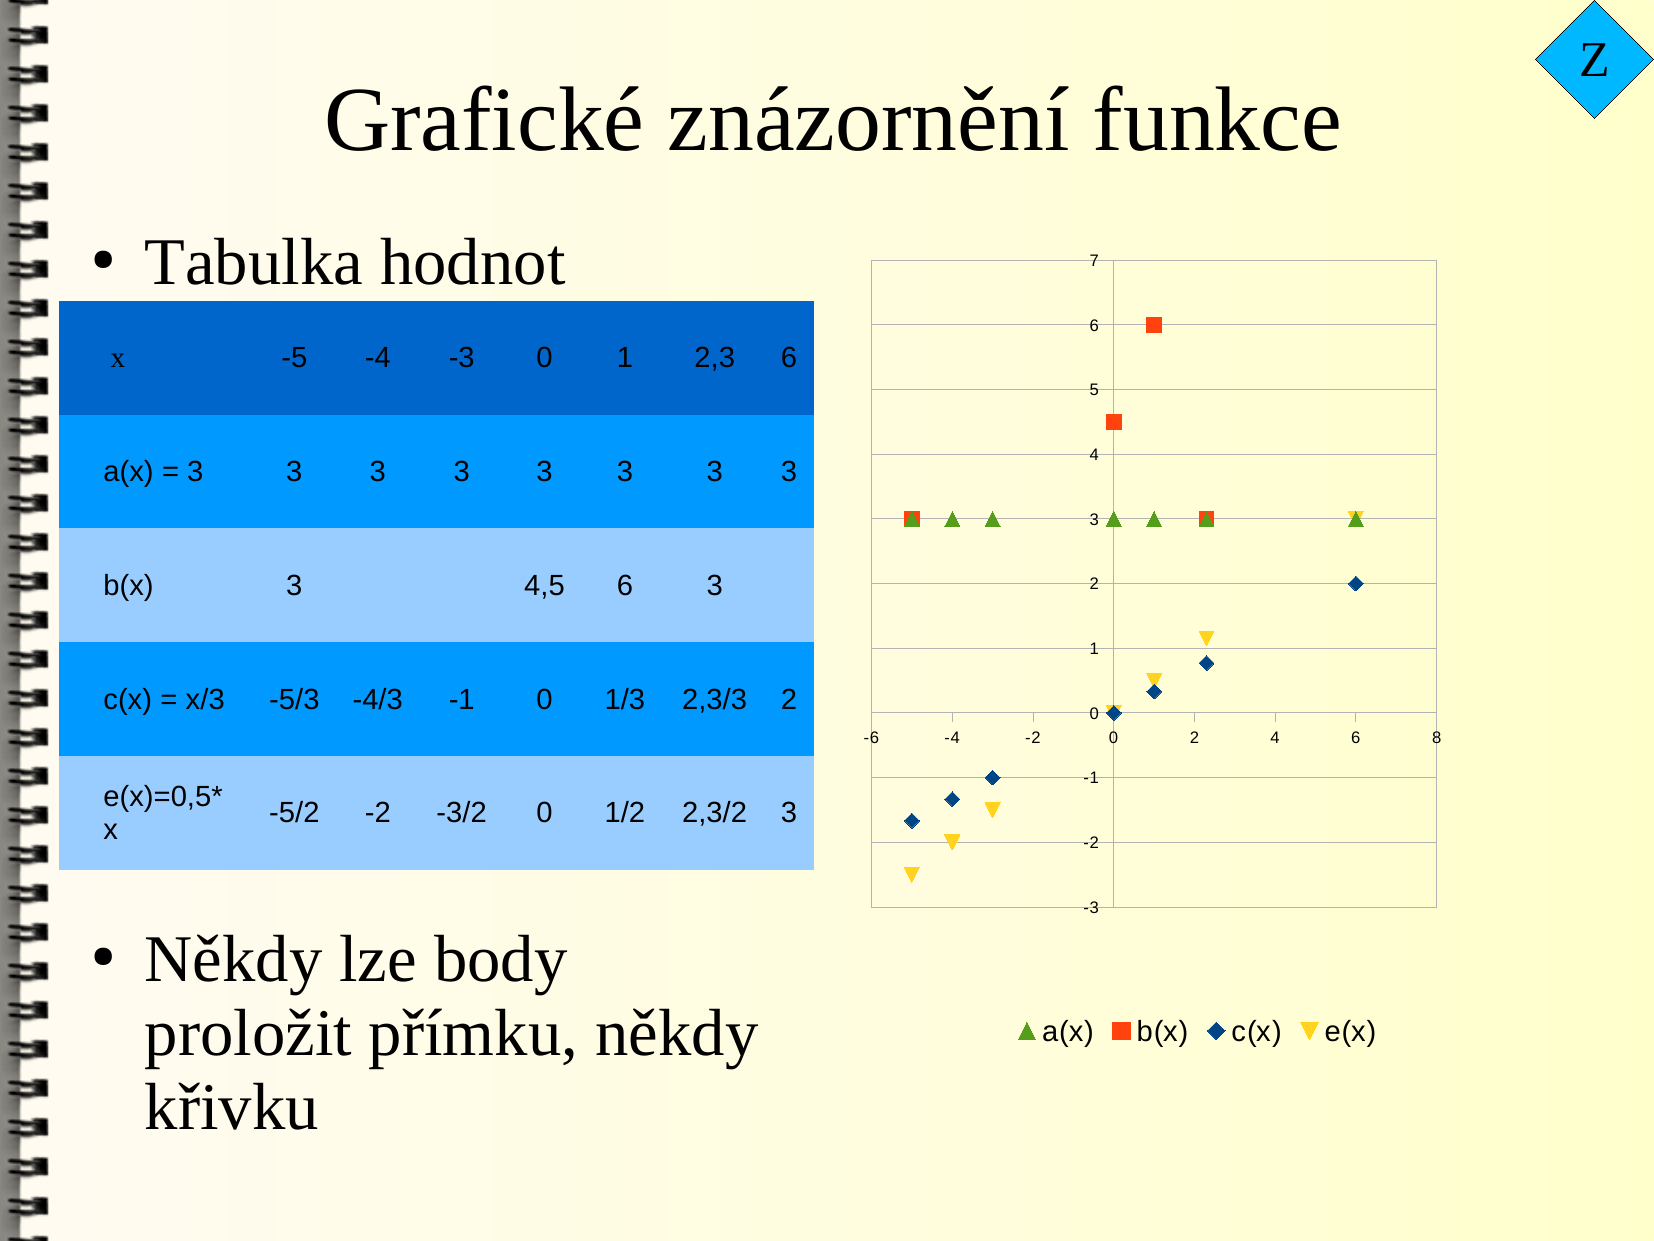

Z
# Grafické znázornění funkce
Tabulka hodnot
Někdy lze body proložit přímku, někdy křivku
### Chart
| Category | a(x) | b(x) | c(x) | e(x) |
|---|---|---|---|---|| x | -5 | -4 | -3 | 0 | 1 | 2,3 | 6 |
| --- | --- | --- | --- | --- | --- | --- | --- |
| a(x) = 3 | 3 | 3 | 3 | 3 | 3 | 3 | 3 |
| b(x) | 3 | | | 4,5 | 6 | 3 | |
| c(x) = x/3 | -5/3 | -4/3 | -1 | 0 | 1/3 | 2,3/3 | 2 |
| e(x)=0,5\*x | -5/2 | -2 | -3/2 | 0 | 1/2 | 2,3/2 | 3 |